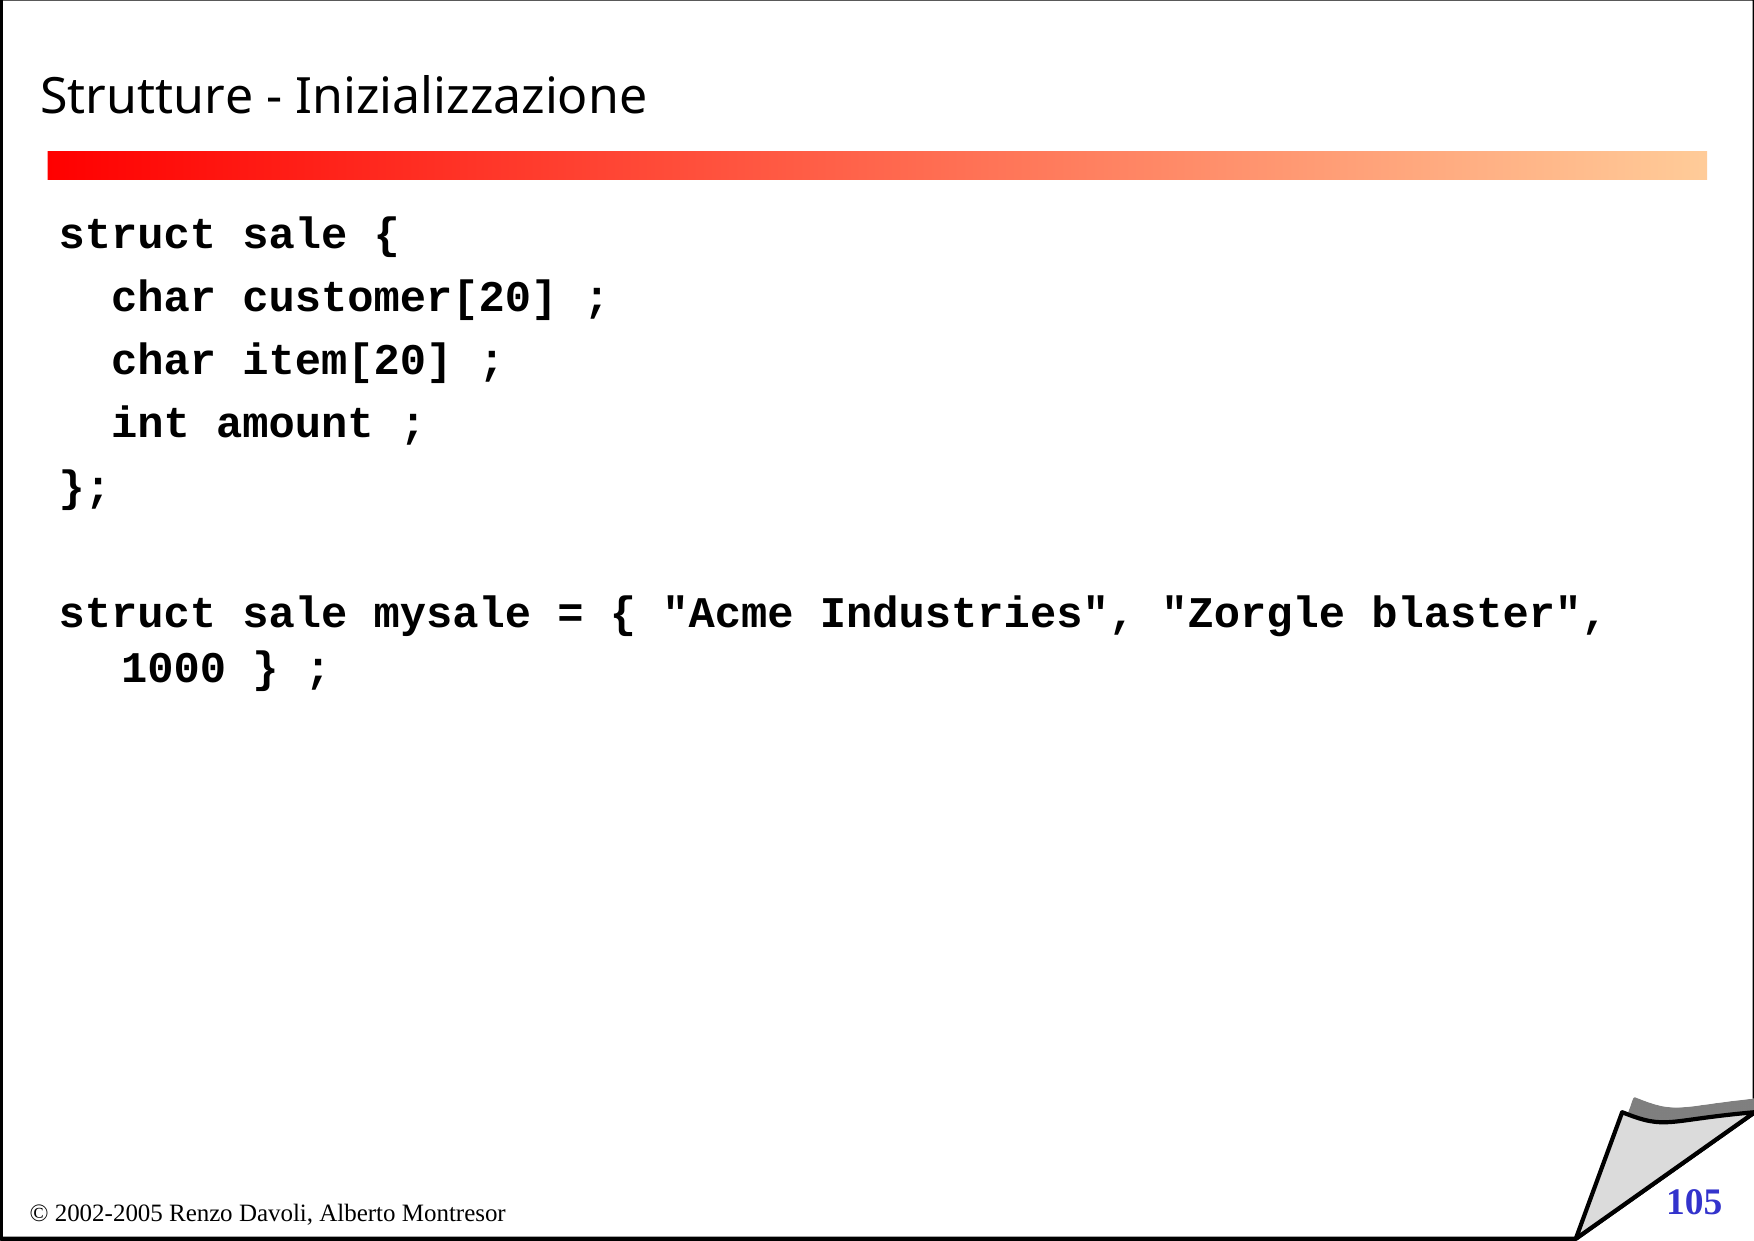

# Strutture - Inizializzazione
struct sale {
 char customer[20] ;
 char item[20] ;
 int amount ;
};
struct sale mysale = { "Acme Industries", "Zorgle blaster", 1000 } ;